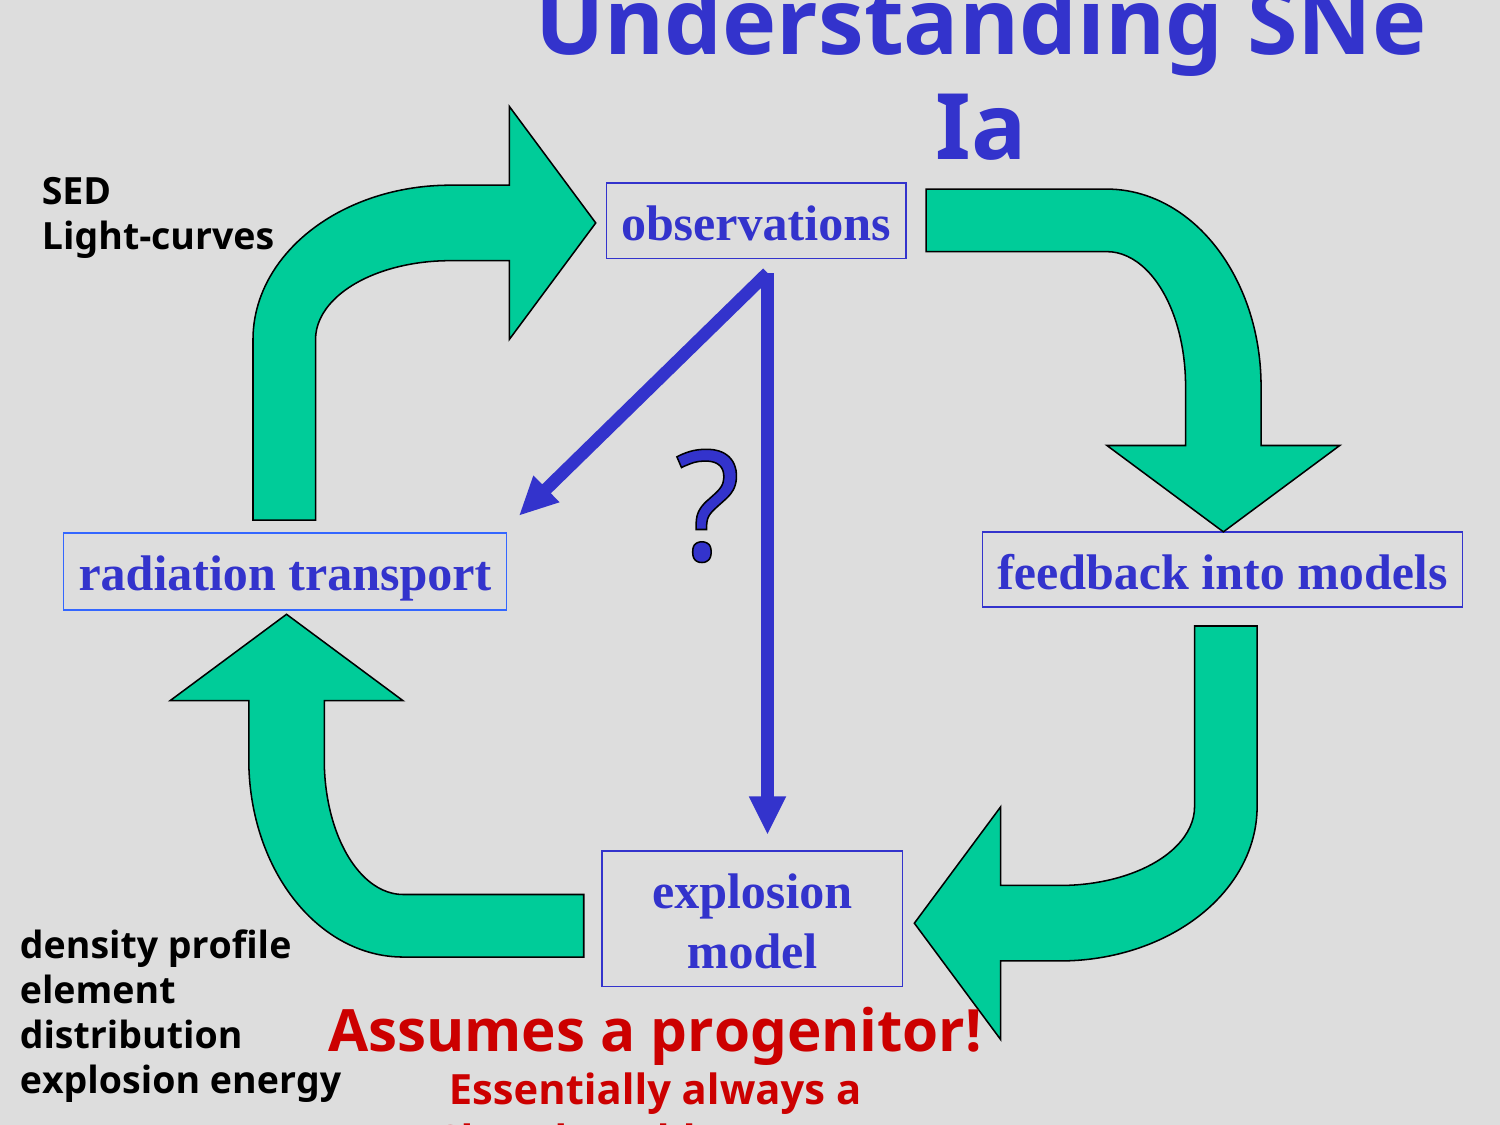

Understanding SNe Ia
observations
feedback into models
radiation transport
explosion
 model
SED
Light-curves
?
density profile
element distribution
explosion energy
Assumes a progenitor!
Essentially always a Chandrasekhar-mass